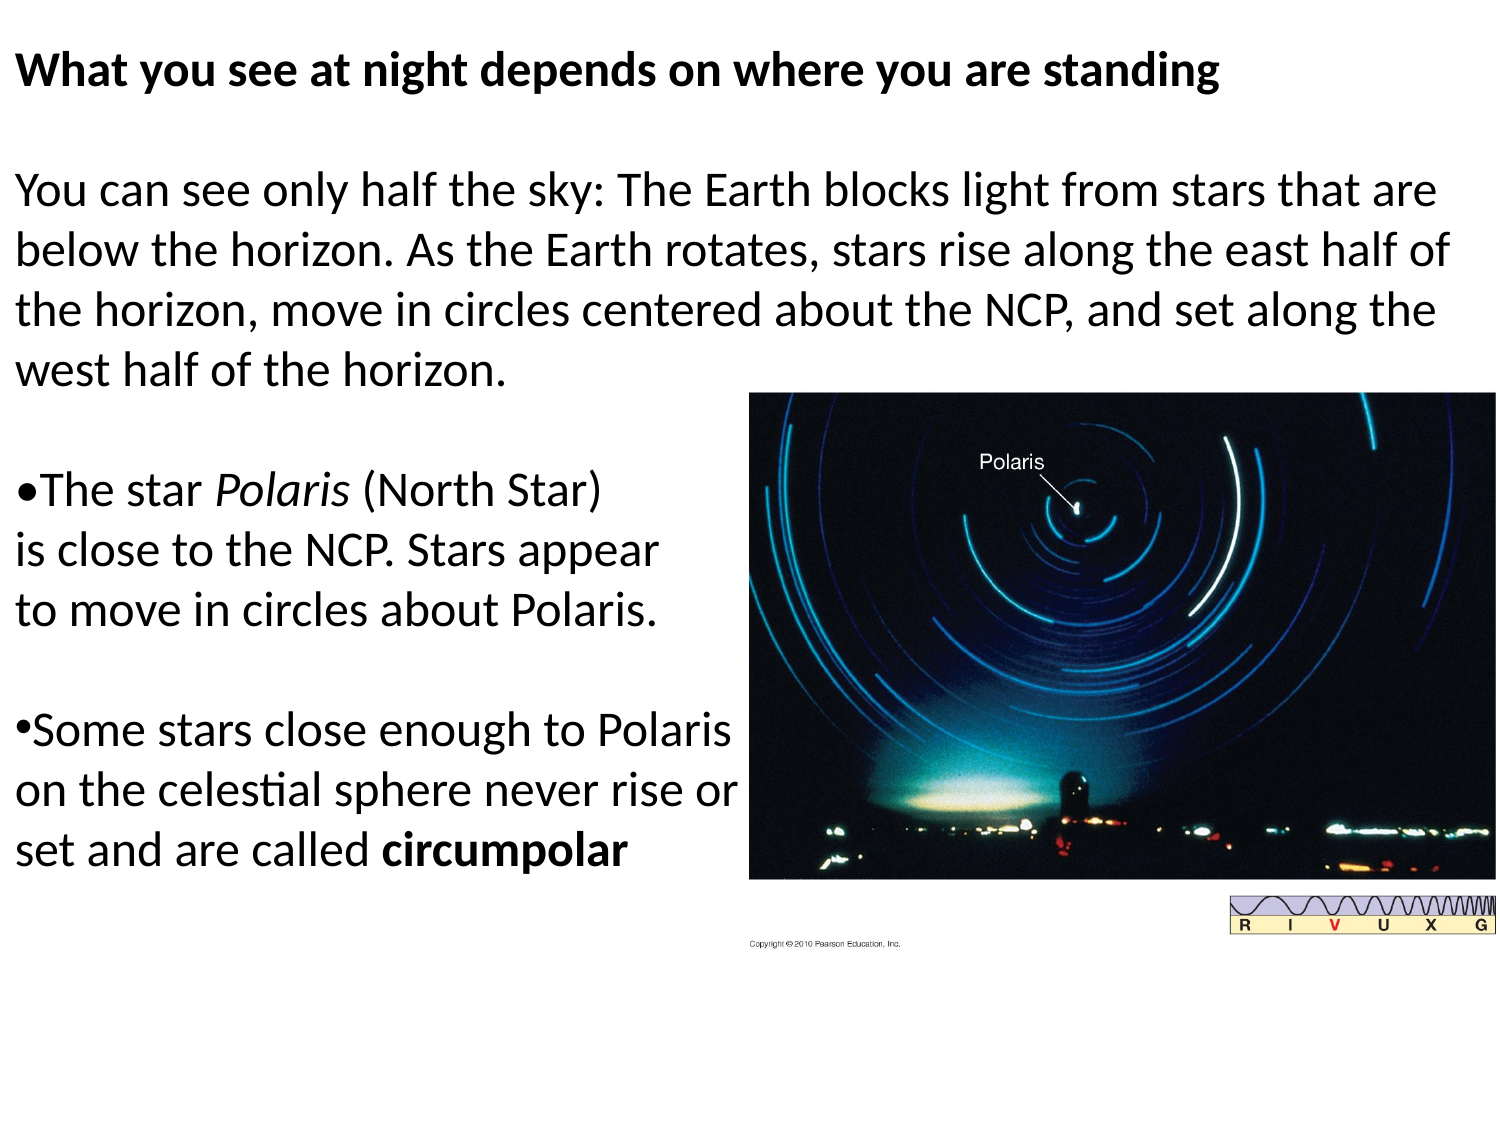

What you see at night depends on where you are standing
You can see only half the sky: The Earth blocks light from stars that are below the horizon. As the Earth rotates, stars rise along the east half of the horizon, move in circles centered about the NCP, and set along the west half of the horizon.
•The star Polaris (North Star)
is close to the NCP. Stars appear
to move in circles about Polaris.
Some stars close enough to Polaris
on the celestial sphere never rise or
set and are called circumpolar